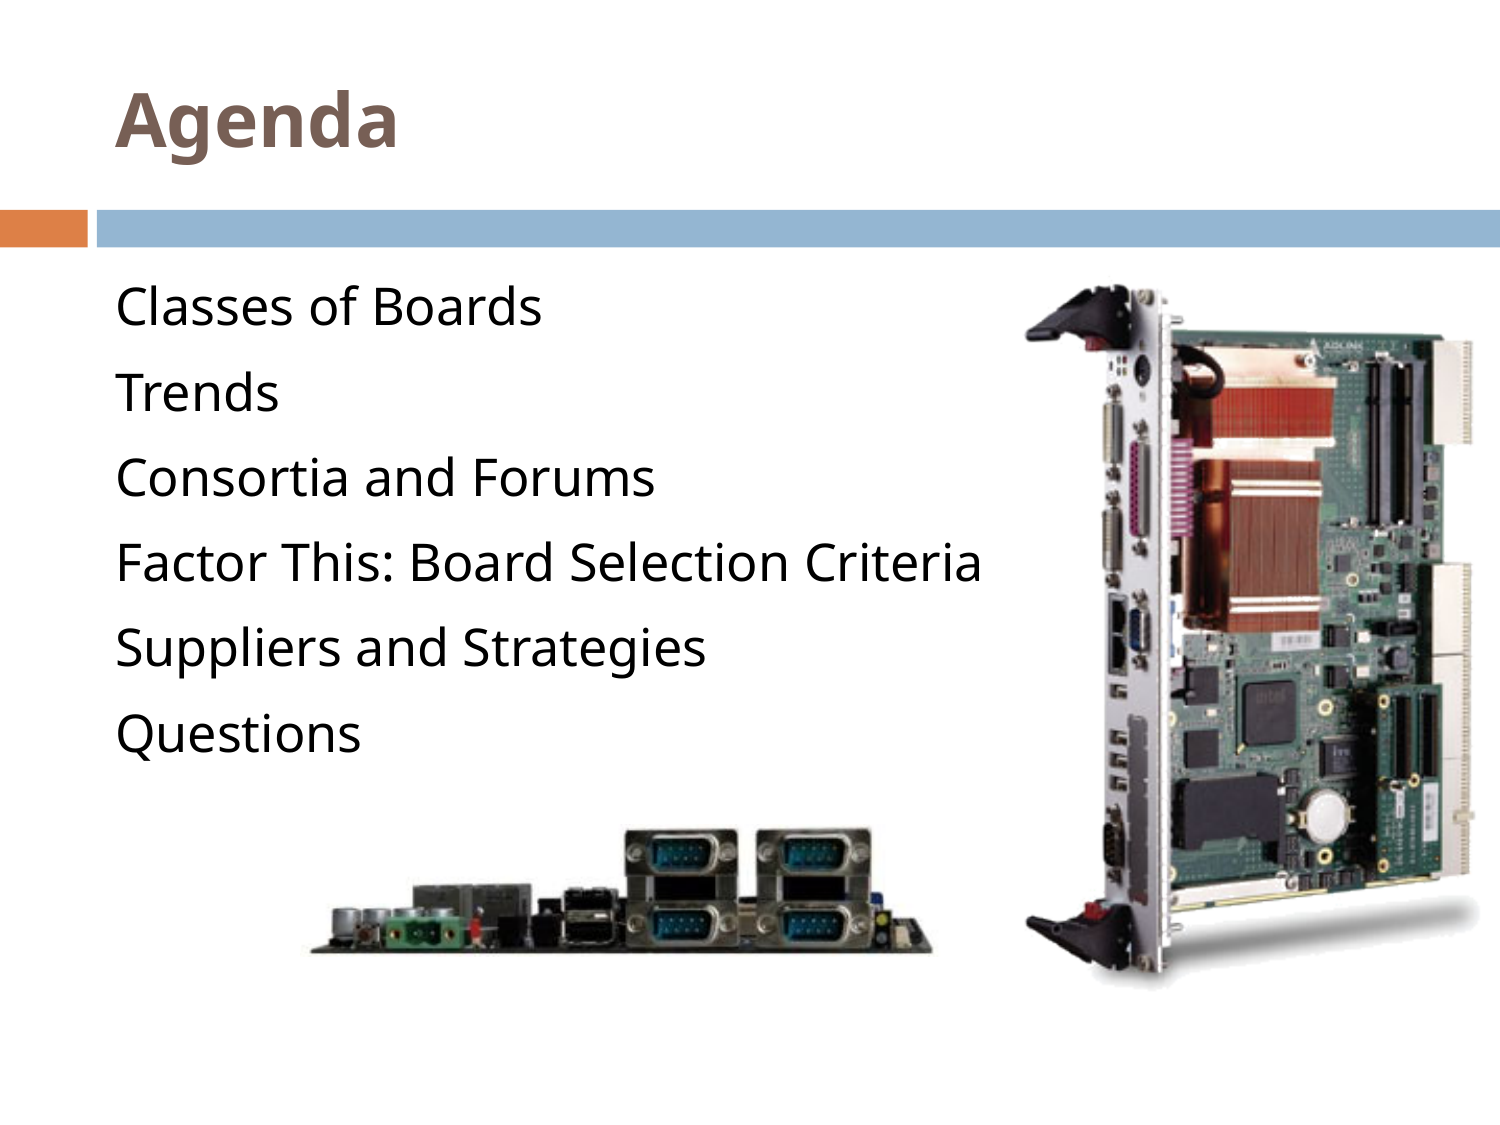

# Agenda
Classes of Boards
Trends
Consortia and Forums
Factor This: Board Selection Criteria
Suppliers and Strategies
Questions